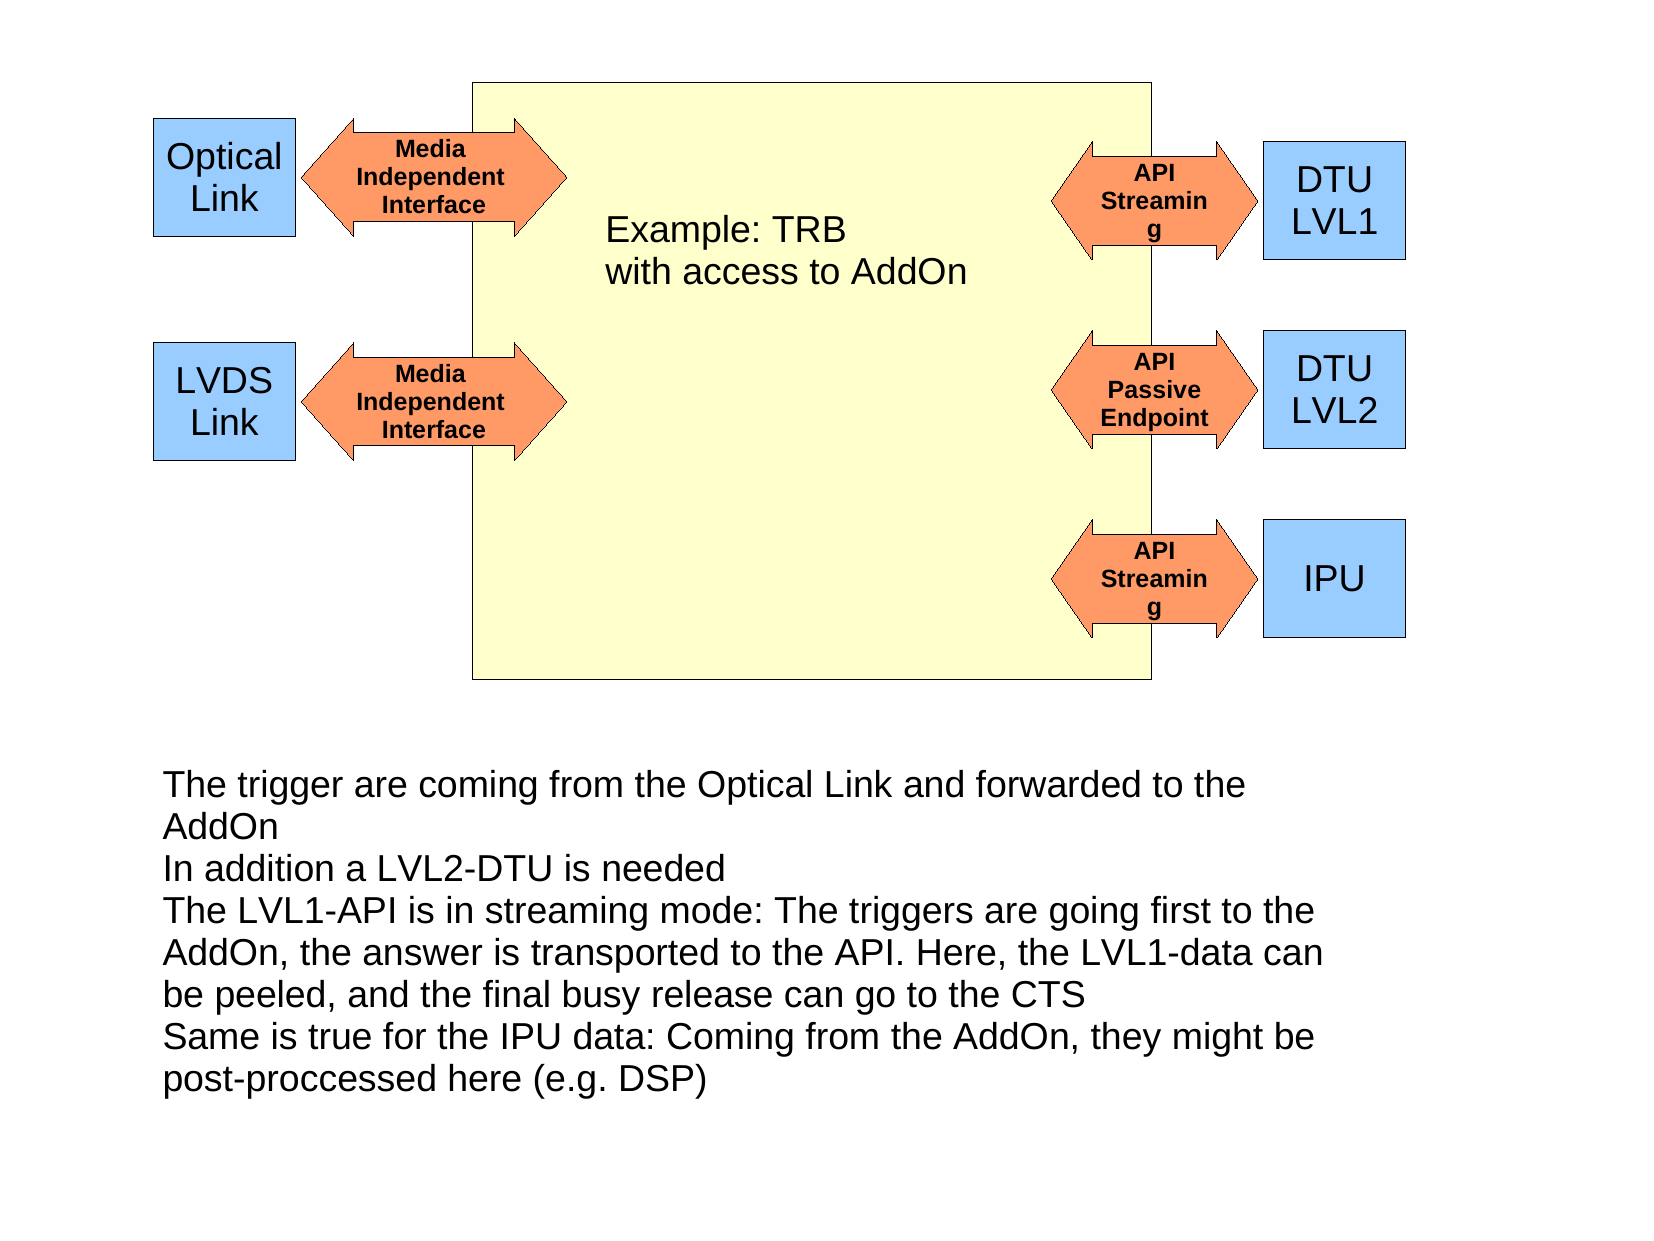

Optical
Link
Media
Independent
Interface
API
Streaming
DTU
LVL1
Example: TRB
with access to AddOn
API
Passive
Endpoint
DTU
LVL2
LVDS
Link
Media
Independent
Interface
API
Streaming
IPU
The trigger are coming from the Optical Link and forwarded to the AddOn
In addition a LVL2-DTU is needed
The LVL1-API is in streaming mode: The triggers are going first to the AddOn, the answer is transported to the API. Here, the LVL1-data can be peeled, and the final busy release can go to the CTS
Same is true for the IPU data: Coming from the AddOn, they might be post-proccessed here (e.g. DSP)